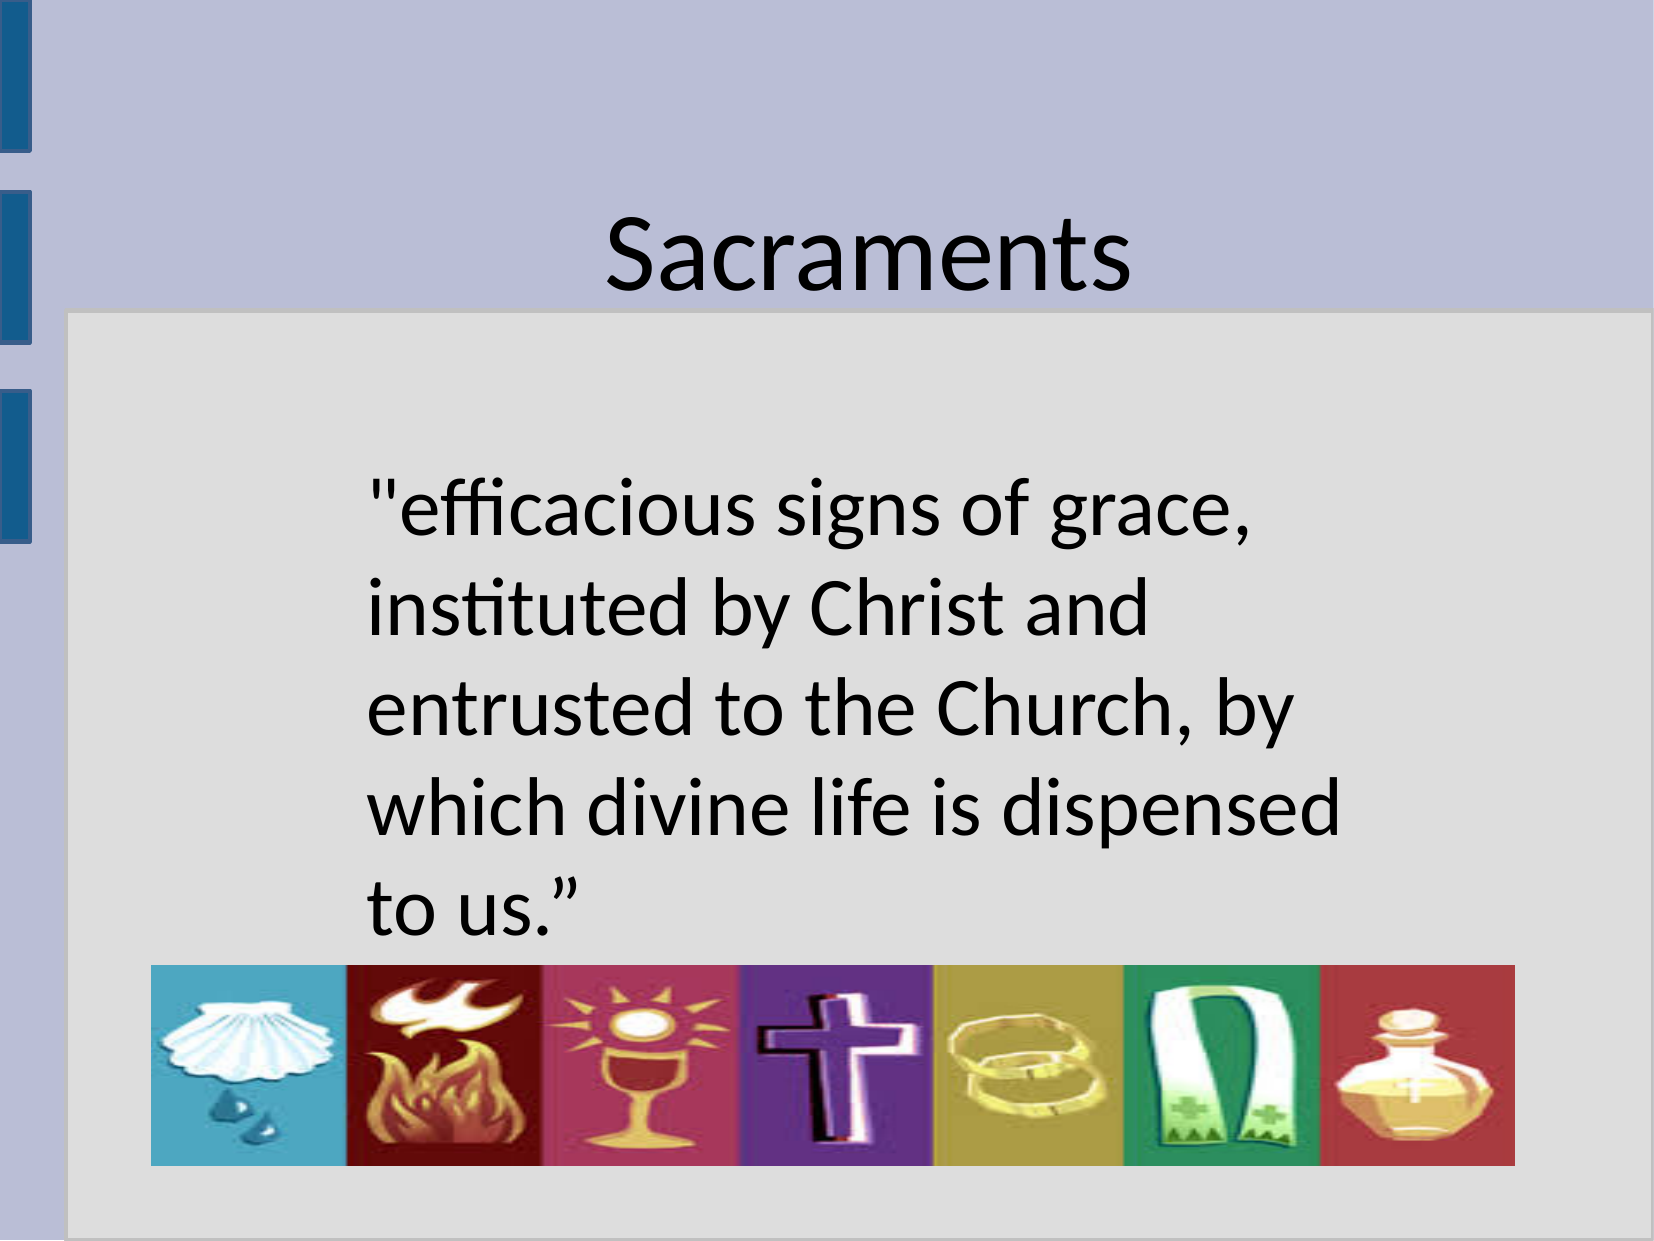

Sacraments
"efficacious signs of grace, instituted by Christ and entrusted to the Church, by which divine life is dispensed to us.”